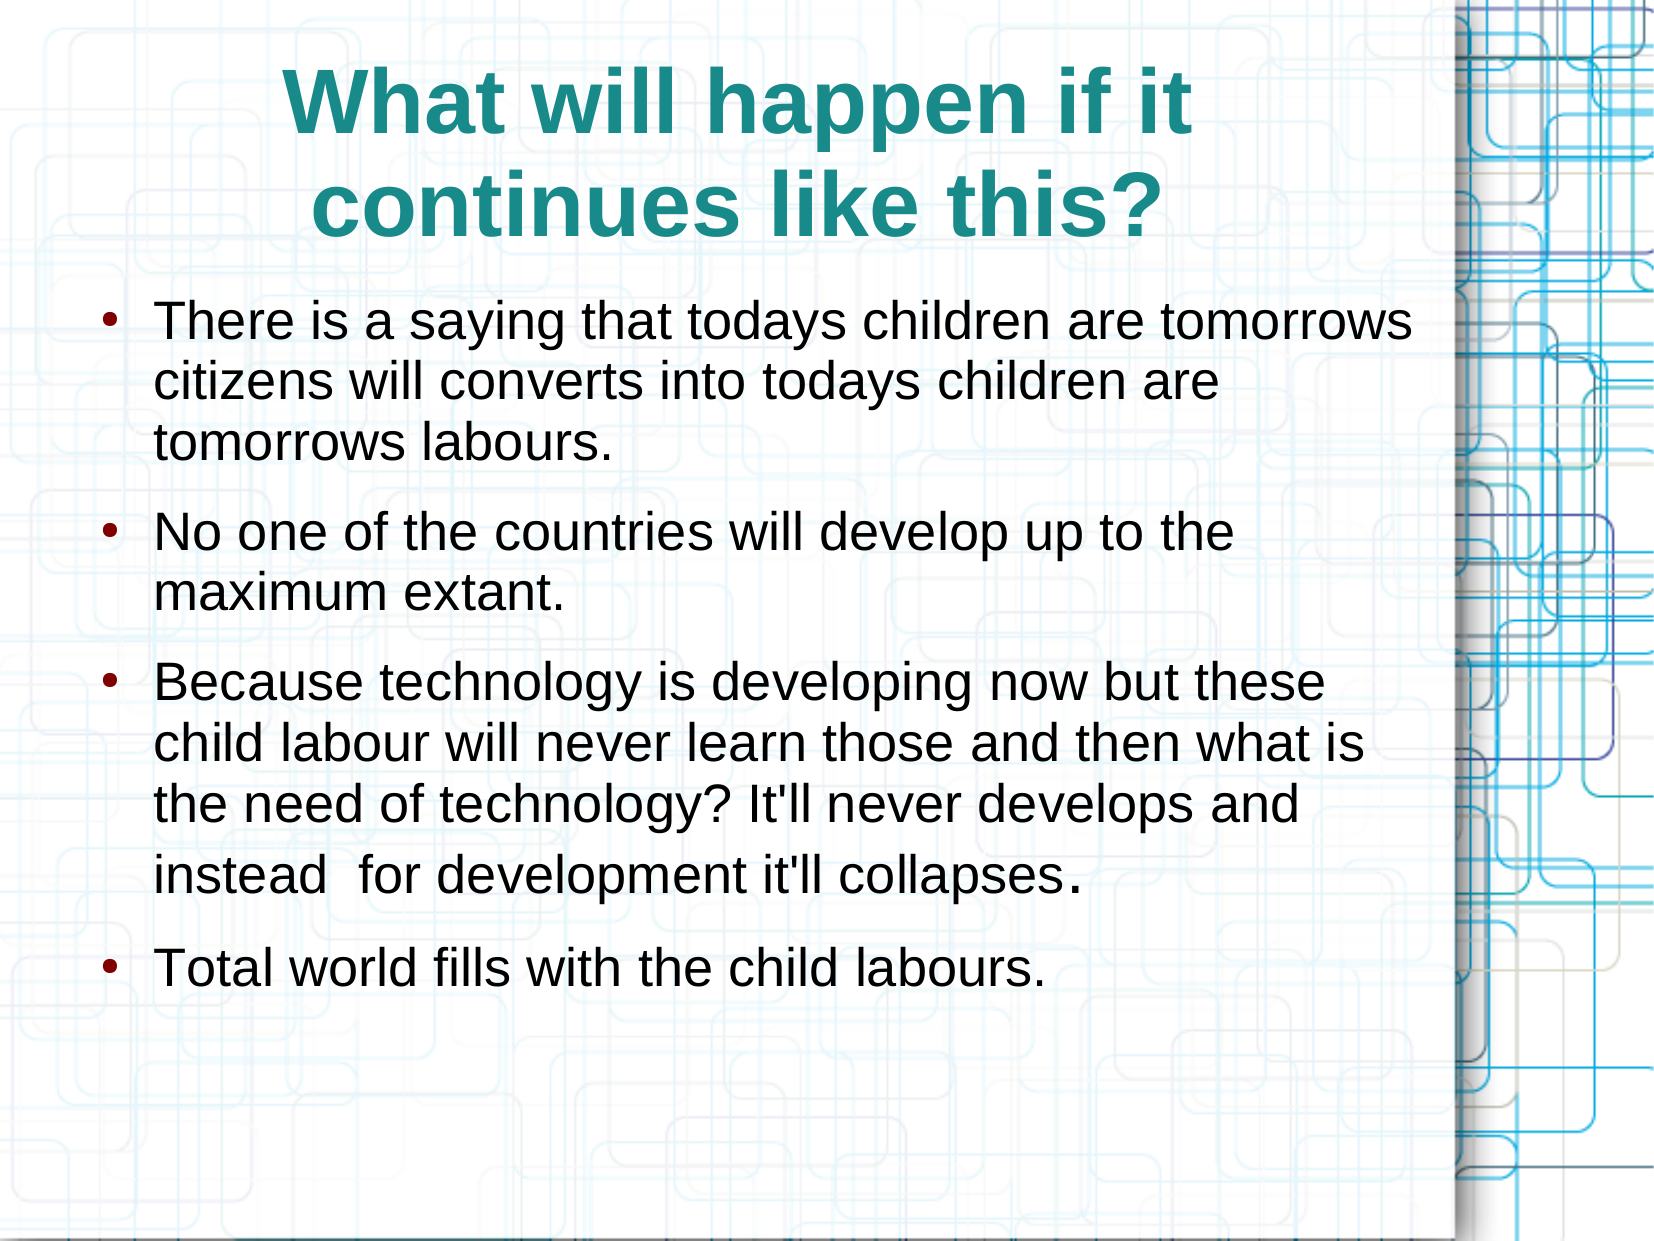

# What will happen if it continues like this?
There is a saying that todays children are tomorrows citizens will converts into todays children are tomorrows labours.
No one of the countries will develop up to the maximum extant.
Because technology is developing now but these child labour will never learn those and then what is the need of technology? It'll never develops and instead for development it'll collapses.
Total world fills with the child labours.